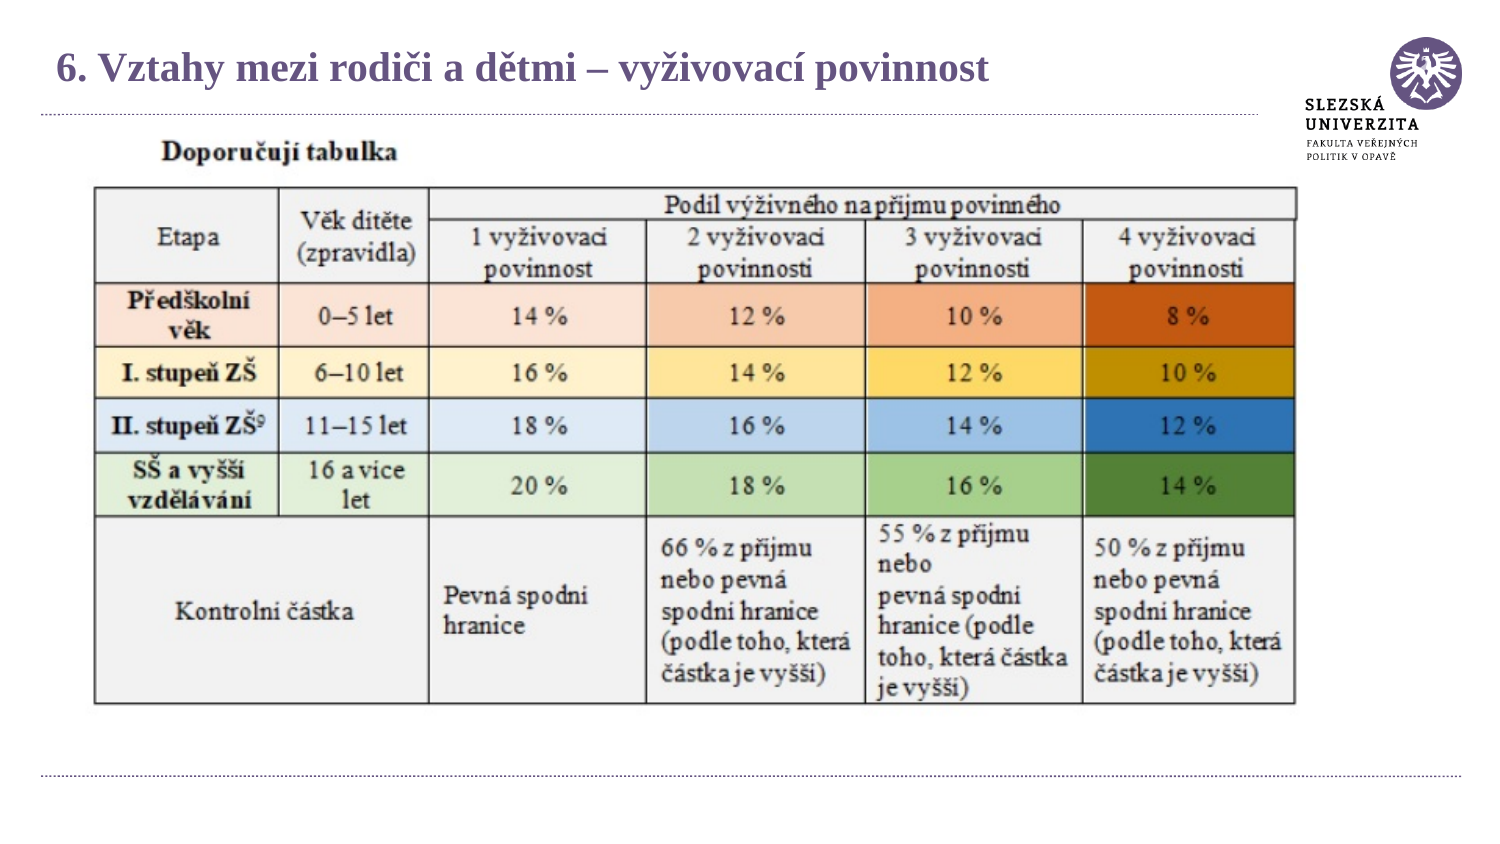

# 6. Vztahy mezi rodiči a dětmi – vyživovací povinnost